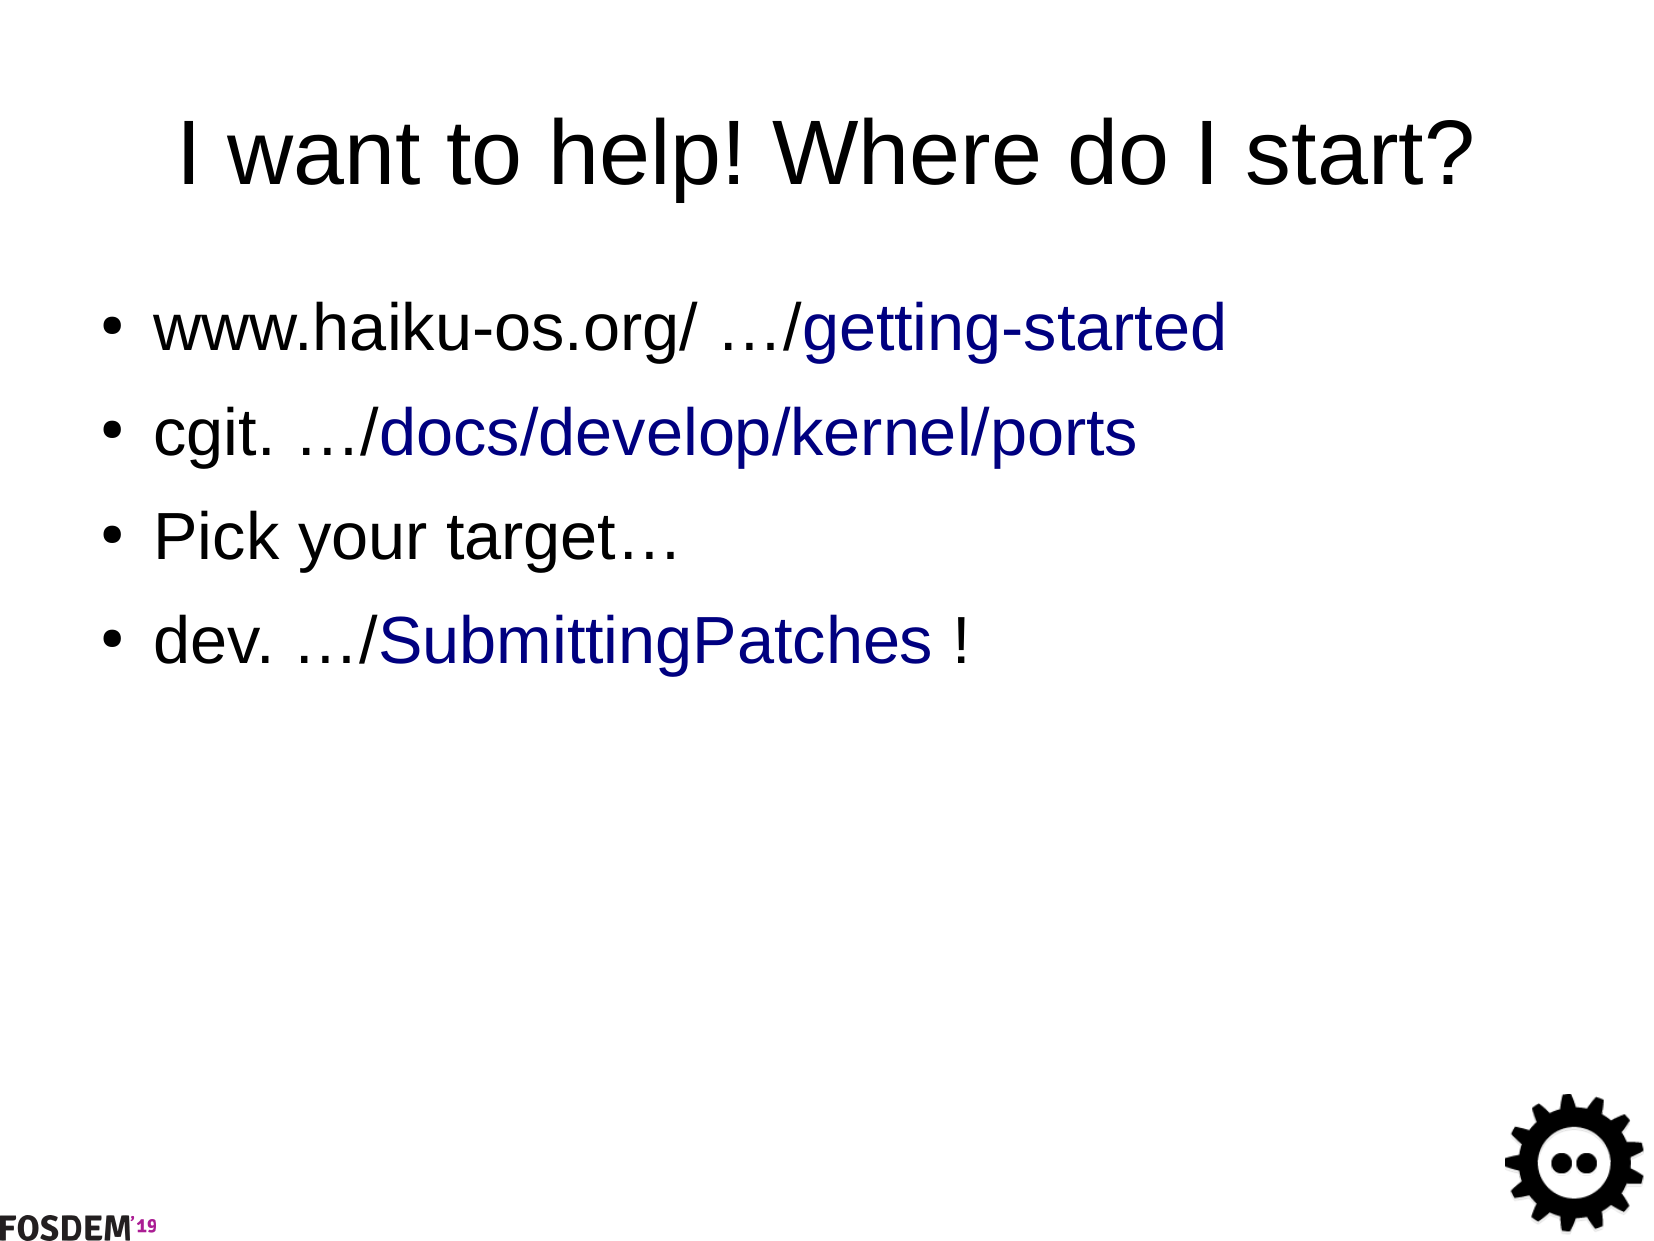

# I want to help! Where do I start?
www.haiku-os.org/ …/getting-started
cgit. …/docs/develop/kernel/ports
Pick your target…
dev. …/SubmittingPatches !